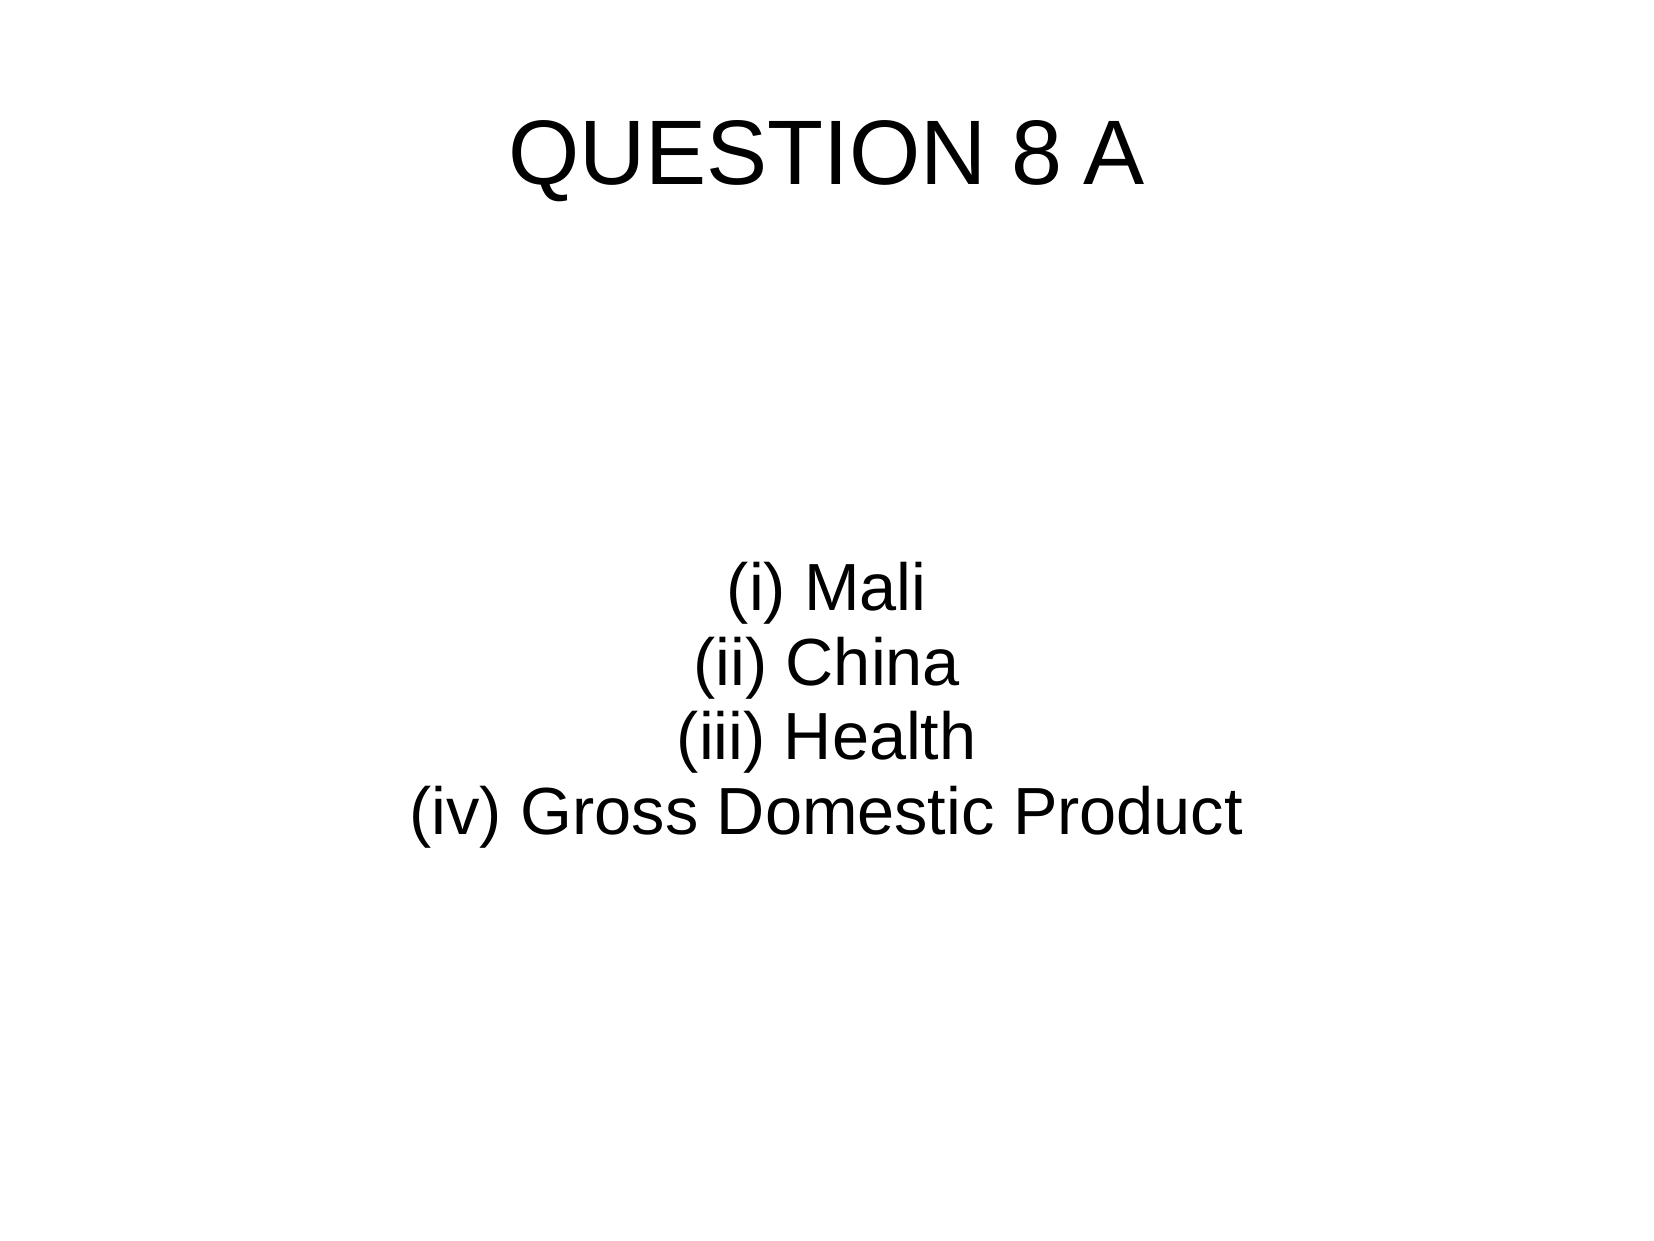

# QUESTION 8 A
(i) Mali
(ii) China
(iii) Health
(iv) Gross Domestic Product